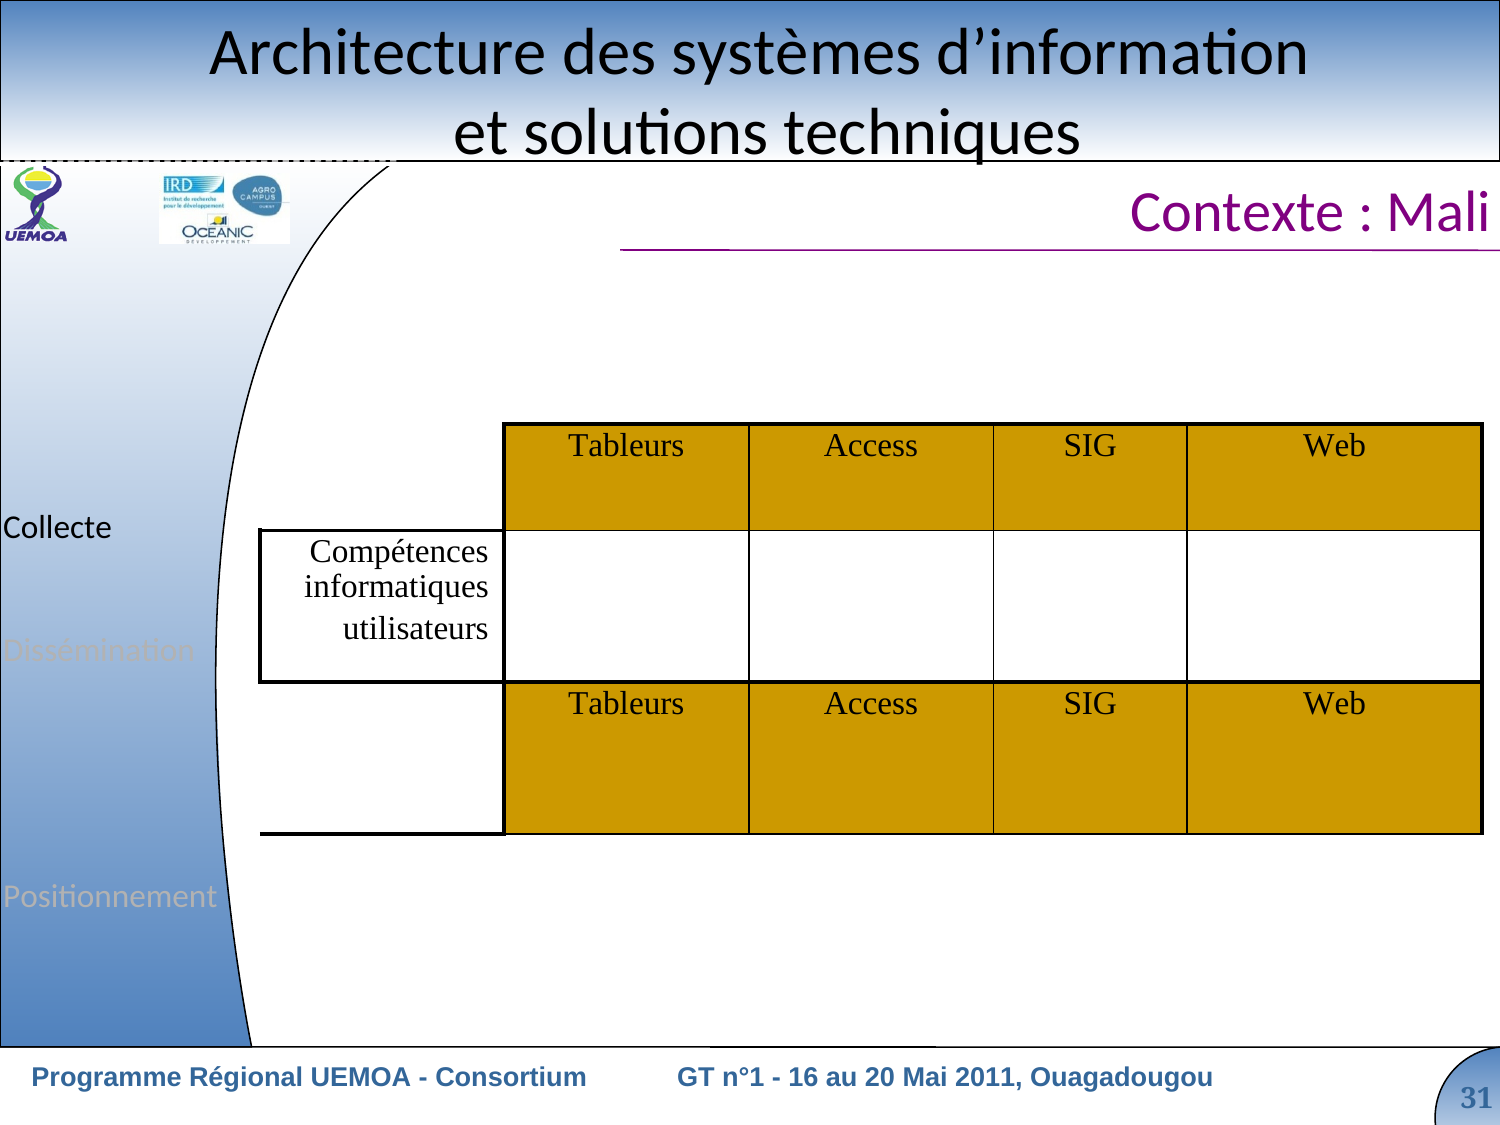

Architecture des systèmes d’information
et solutions techniques
Contexte : Mali
| | Tableurs | Access | SIG | Web |
| --- | --- | --- | --- | --- |
| Compétences informatiques utilisateurs | | | | |
| | Tableurs | Access | SIG | Web |
| Collecte Dissémination Positionnement |
| --- |